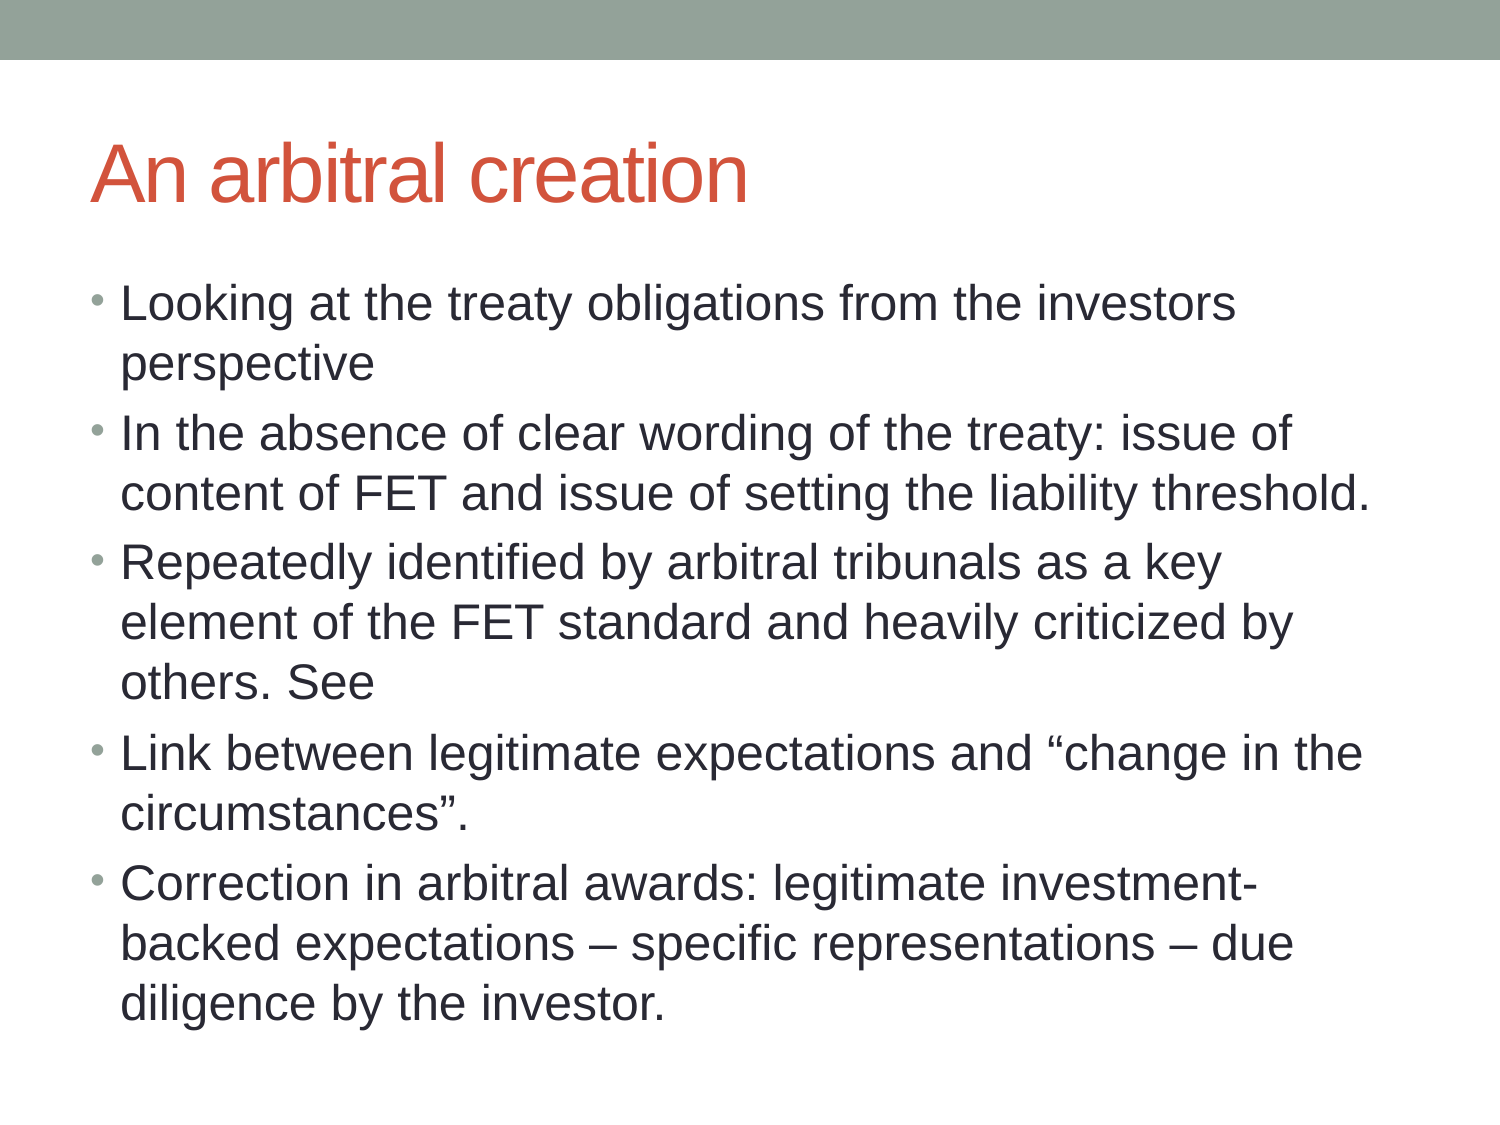

# An arbitral creation
Looking at the treaty obligations from the investors perspective
In the absence of clear wording of the treaty: issue of content of FET and issue of setting the liability threshold.
Repeatedly identified by arbitral tribunals as a key element of the FET standard and heavily criticized by others. See
Link between legitimate expectations and “change in the circumstances”.
Correction in arbitral awards: legitimate investment-backed expectations – specific representations – due diligence by the investor.